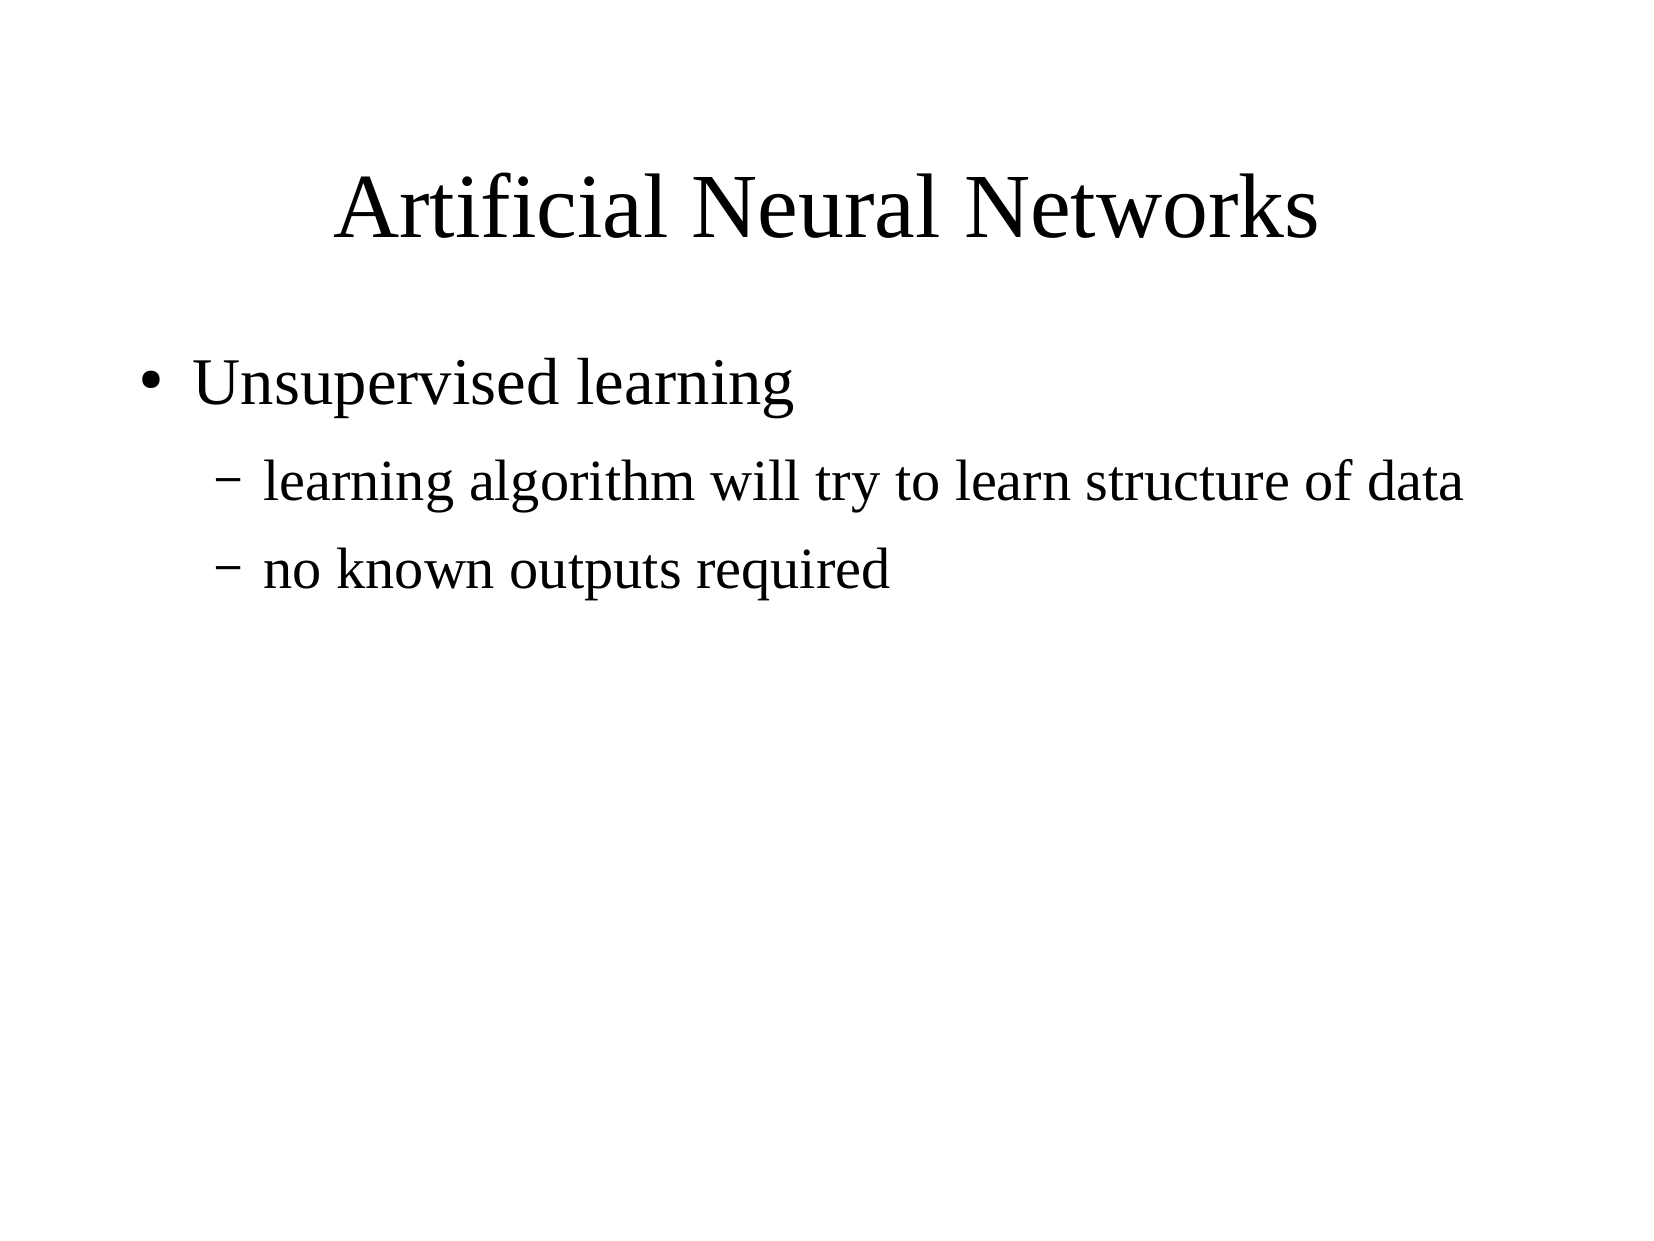

# Artificial Neural Networks
Unsupervised learning
learning algorithm will try to learn structure of data
no known outputs required